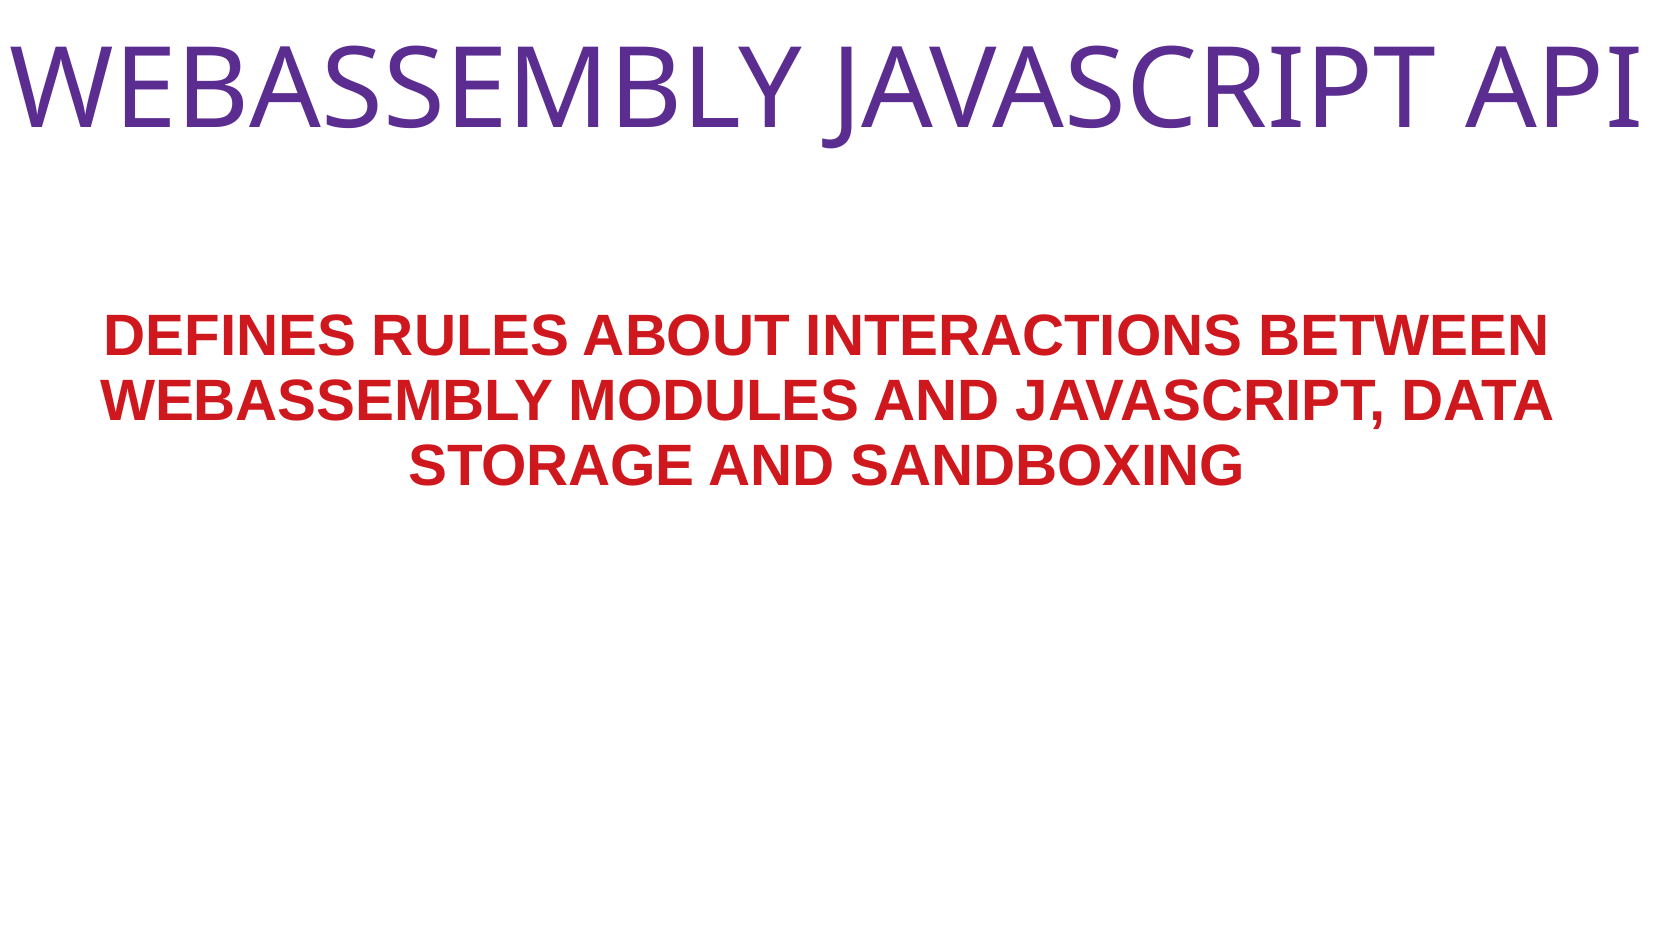

# WEBASSEMBLY JAVASCRIPT API
DEFINES RULES ABOUT INTERACTIONS BETWEEN WEBASSEMBLY MODULES AND JAVASCRIPT, DATA STORAGE AND SANDBOXING